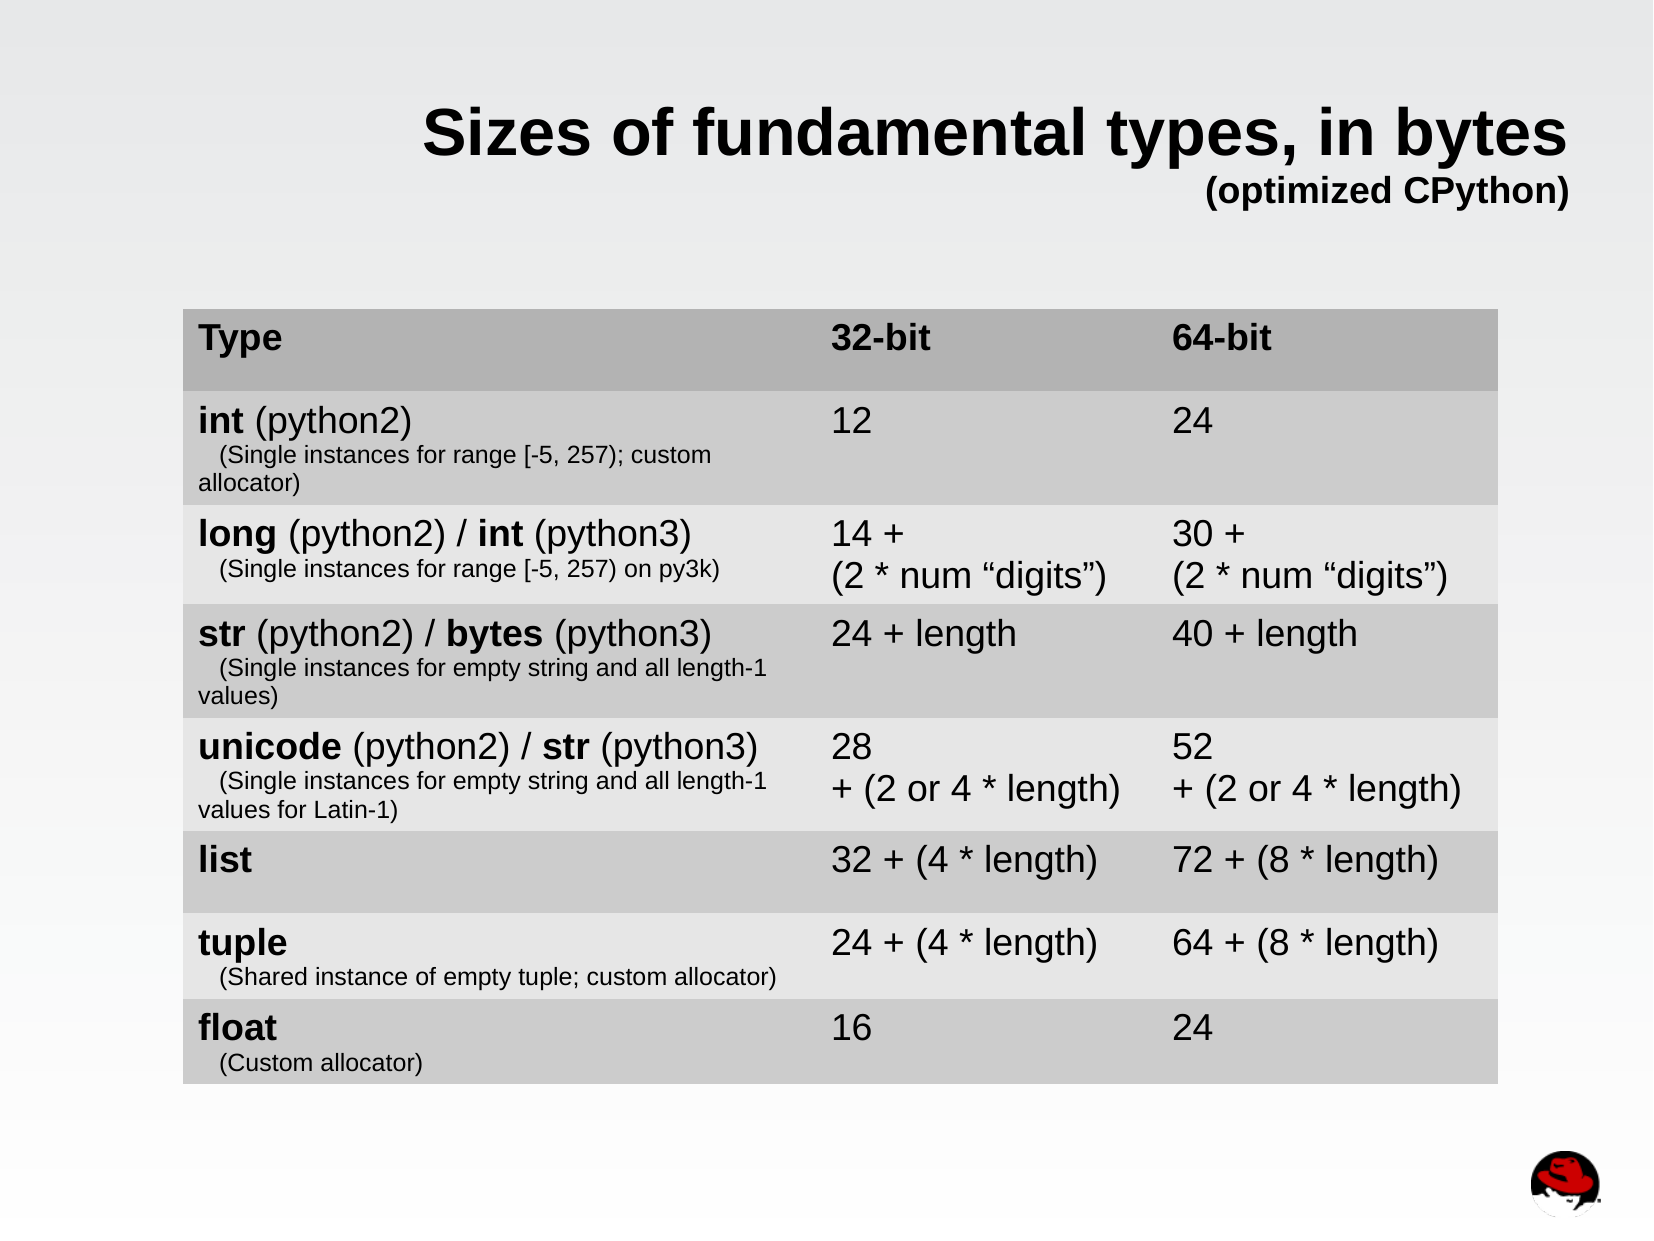

# Sizes of fundamental types, in bytes (optimized CPython)
| Type | 32-bit | 64-bit |
| --- | --- | --- |
| int (python2) (Single instances for range [-5, 257); custom allocator) | 12 | 24 |
| long (python2) / int (python3) (Single instances for range [-5, 257) on py3k) | 14 + (2 \* num “digits”) | 30 + (2 \* num “digits”) |
| str (python2) / bytes (python3) (Single instances for empty string and all length-1 values) | 24 + length | 40 + length |
| unicode (python2) / str (python3) (Single instances for empty string and all length-1 values for Latin-1) | 28 + (2 or 4 \* length) | 52 + (2 or 4 \* length) |
| list | 32 + (4 \* length) | 72 + (8 \* length) |
| tuple (Shared instance of empty tuple; custom allocator) | 24 + (4 \* length) | 64 + (8 \* length) |
| float (Custom allocator) | 16 | 24 |